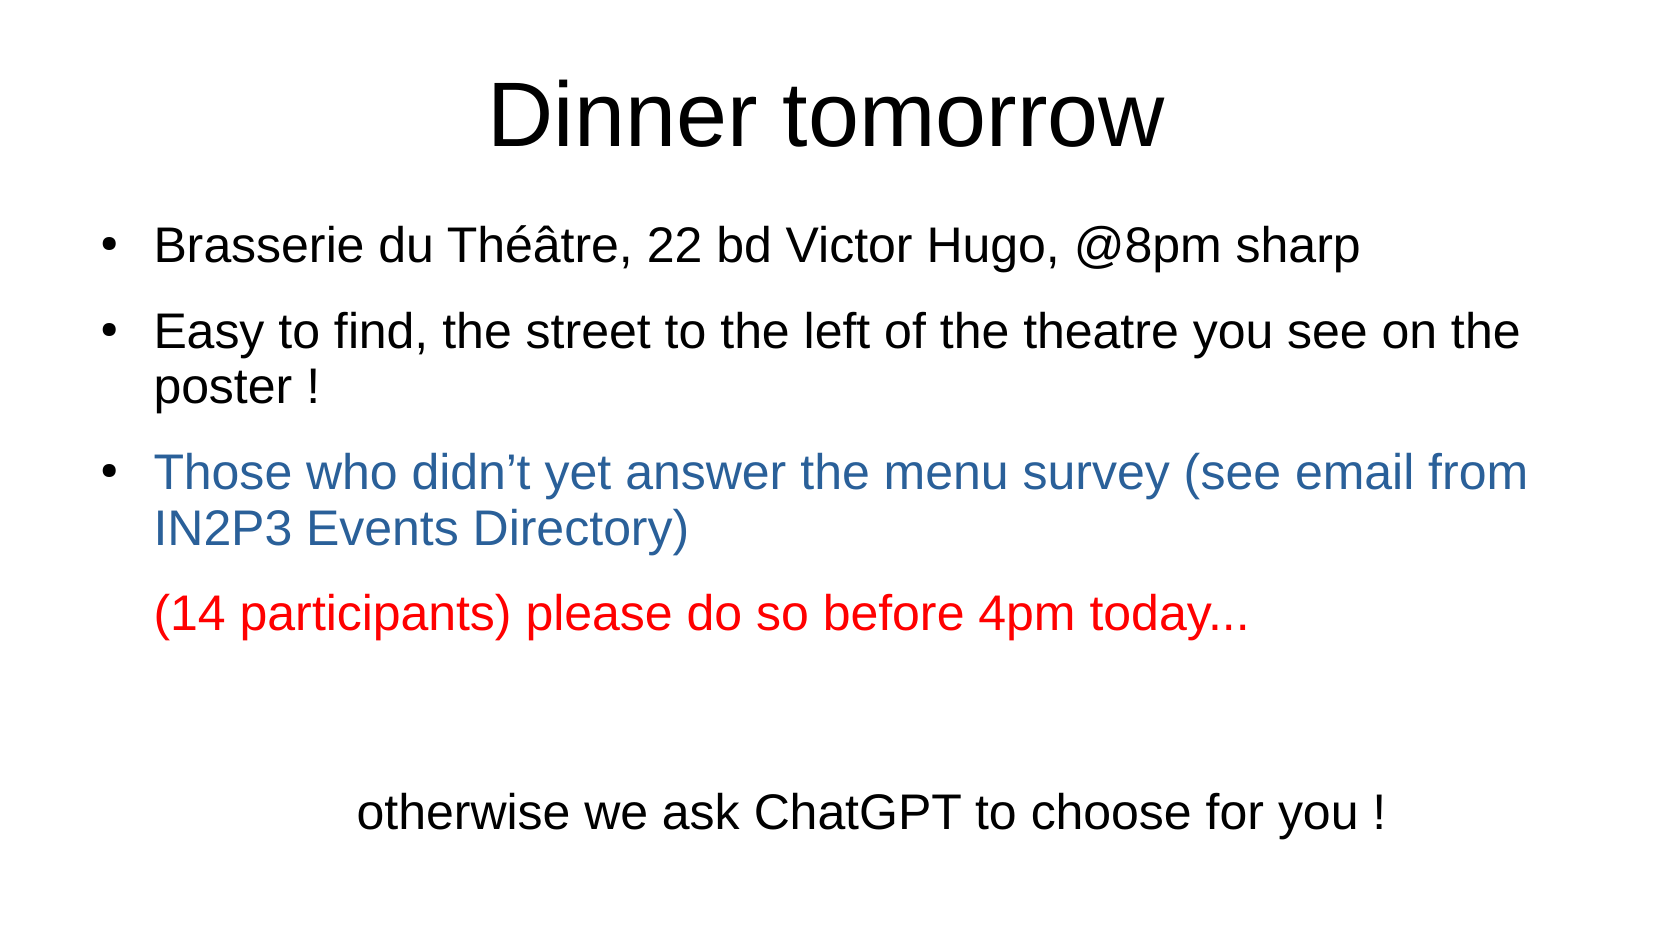

# Dinner tomorrow
Brasserie du Théâtre, 22 bd Victor Hugo, @8pm sharp
Easy to find, the street to the left of the theatre you see on the poster !
Those who didn’t yet answer the menu survey (see email from IN2P3 Events Directory)
(14 participants) please do so before 4pm today...
otherwise we ask ChatGPT to choose for you !